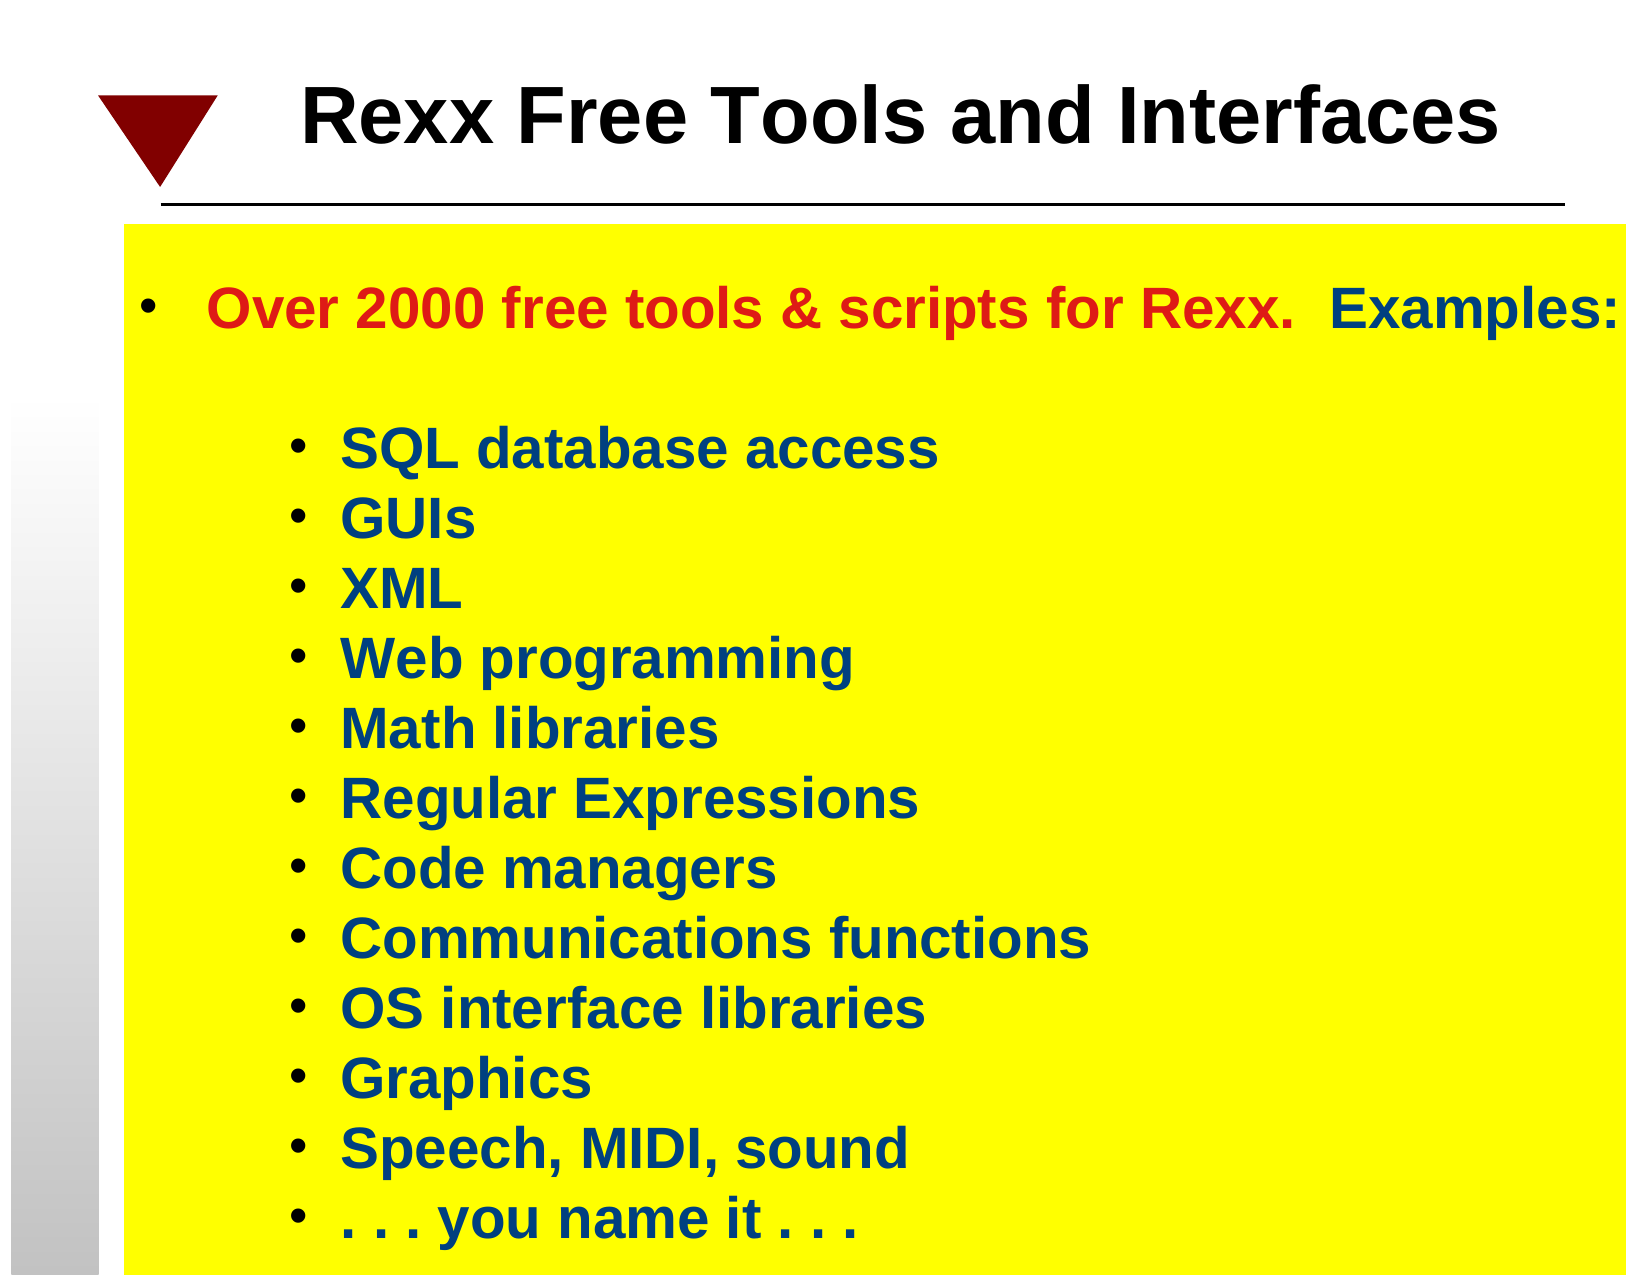

Rexx Free Tools and Interfaces
 Over 2000 free tools & scripts for Rexx. Examples:
 SQL database access
 GUIs
 XML
 Web programming
 Math libraries
 Regular Expressions
 Code managers
 Communications functions
 OS interface libraries
 Graphics
 Speech, MIDI, sound
 . . . you name it . . .